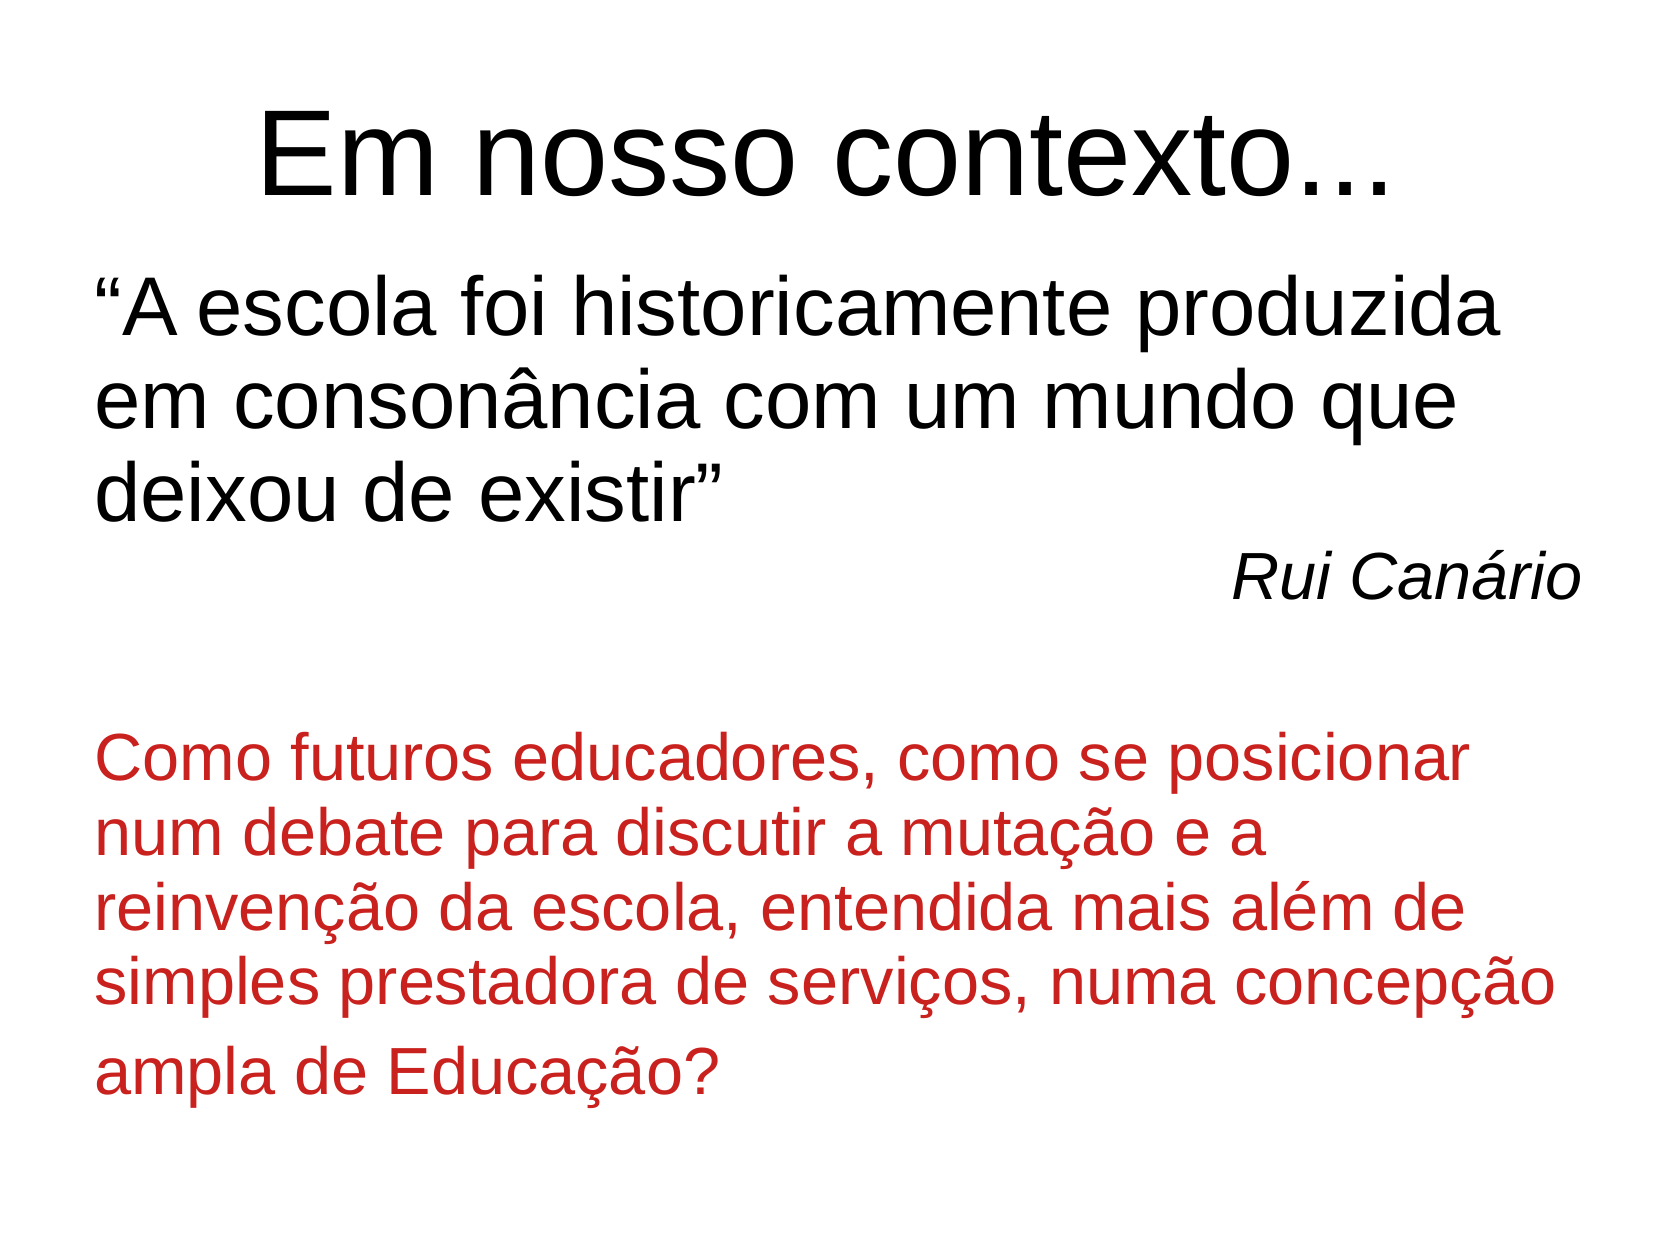

# Em nosso contexto...
“A escola foi historicamente produzida em consonância com um mundo que deixou de existir”
Rui Canário
Como futuros educadores, como se posicionar num debate para discutir a mutação e a reinvenção da escola, entendida mais além de simples prestadora de serviços, numa concepção ampla de Educação?